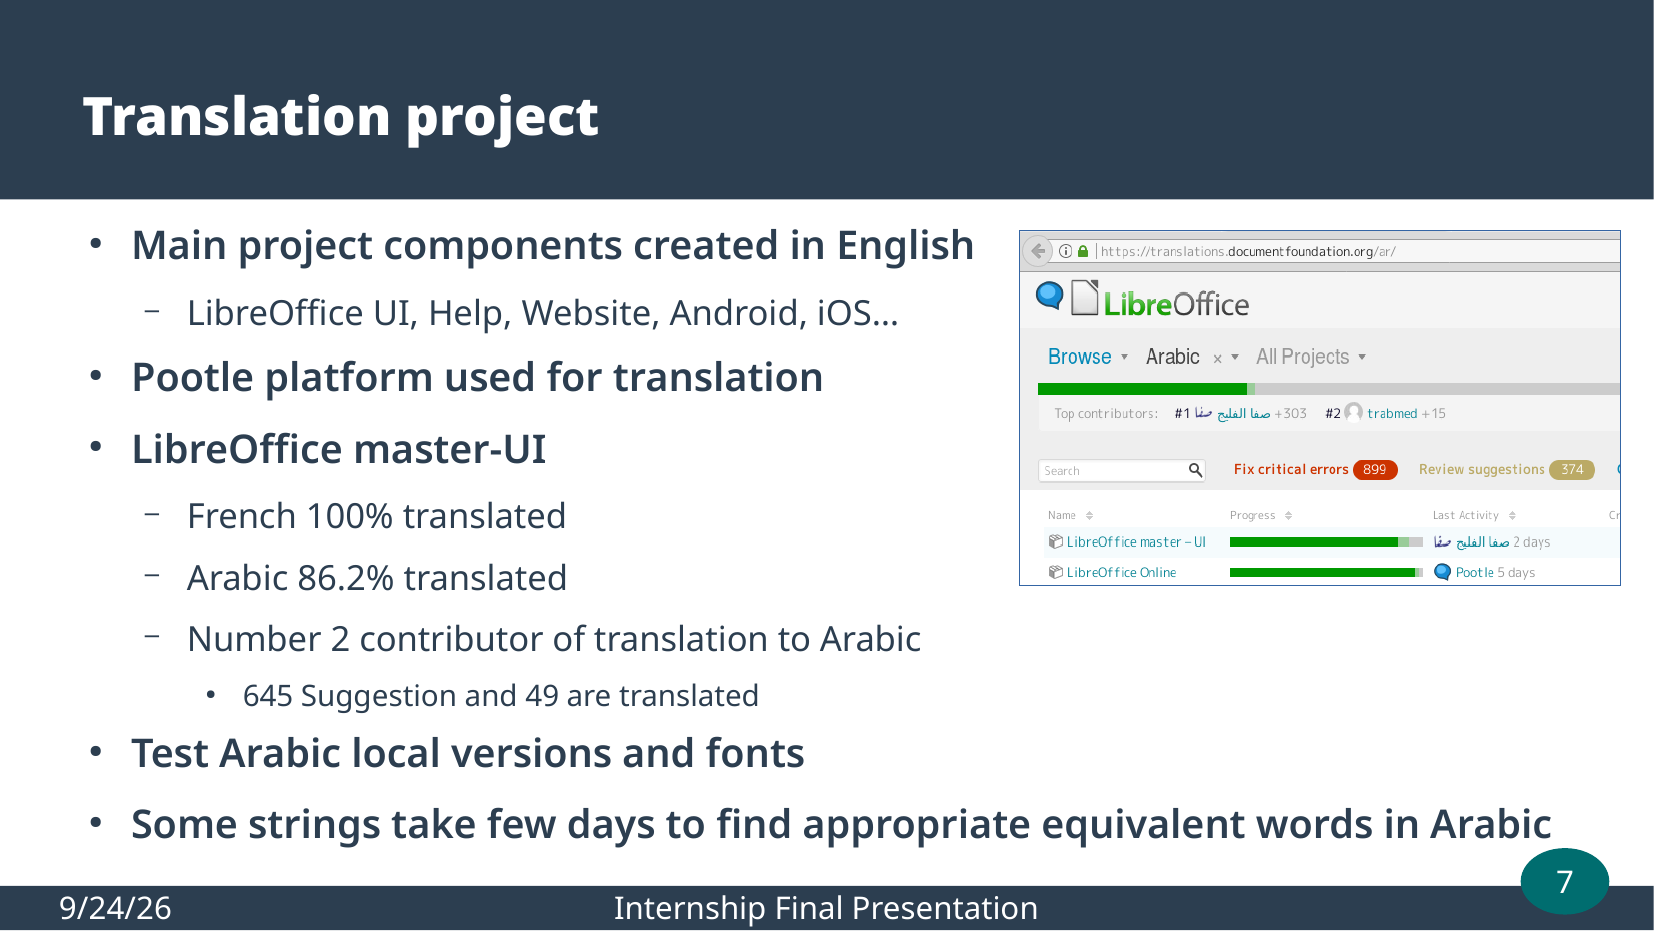

# Translation project
Main project components created in English
LibreOffice UI, Help, Website, Android, iOS…
Pootle platform used for translation
LibreOffice master-UI
French 100% translated
Arabic 86.2% translated
Number 2 contributor of translation to Arabic
645 Suggestion and 49 are translated
Test Arabic local versions and fonts
Some strings take few days to find appropriate equivalent words in Arabic
7
Internship Final Presentation